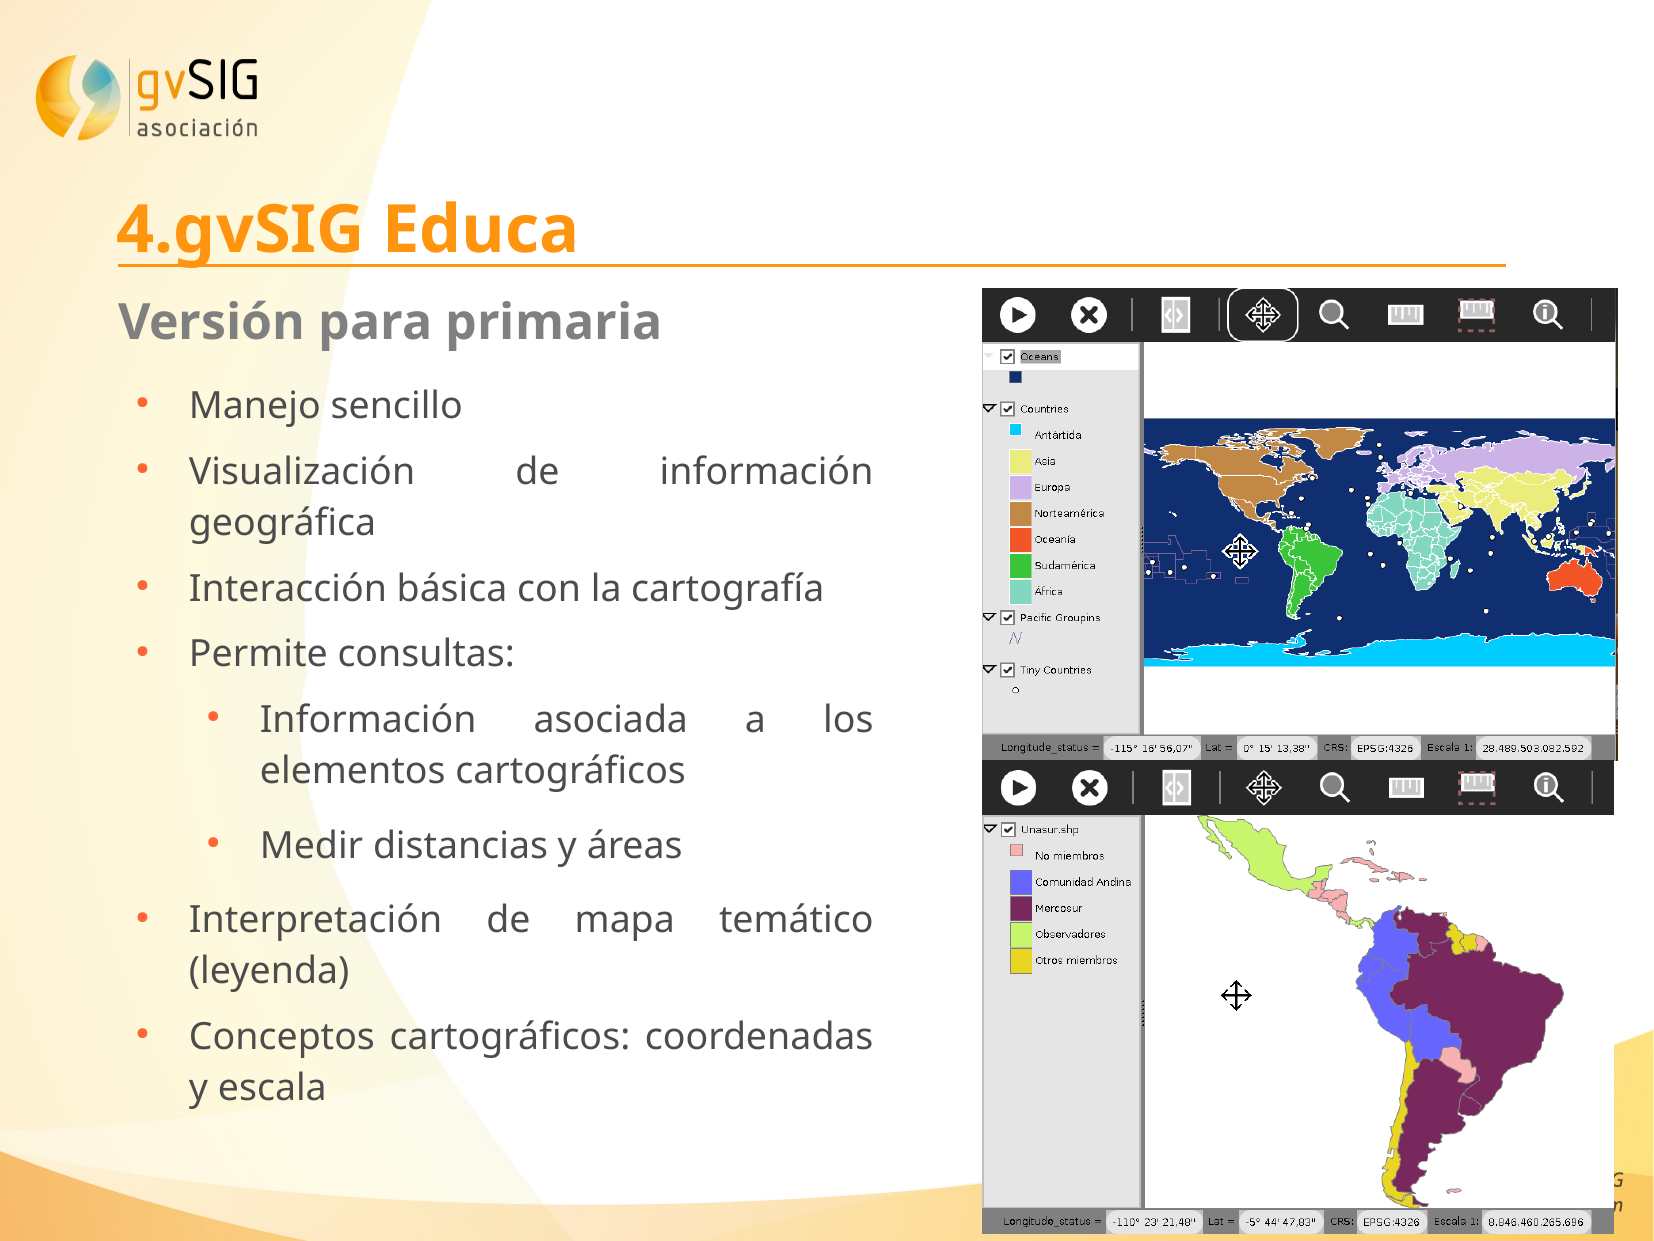

4.gvSIG Educa
# Versión para primaria
Manejo sencillo
Visualización de información geográfica
Interacción básica con la cartografía
Permite consultas:
Información asociada a los elementos cartográficos
Medir distancias y áreas
Interpretación de mapa temático (leyenda)
Conceptos cartográficos: coordenadas y escala